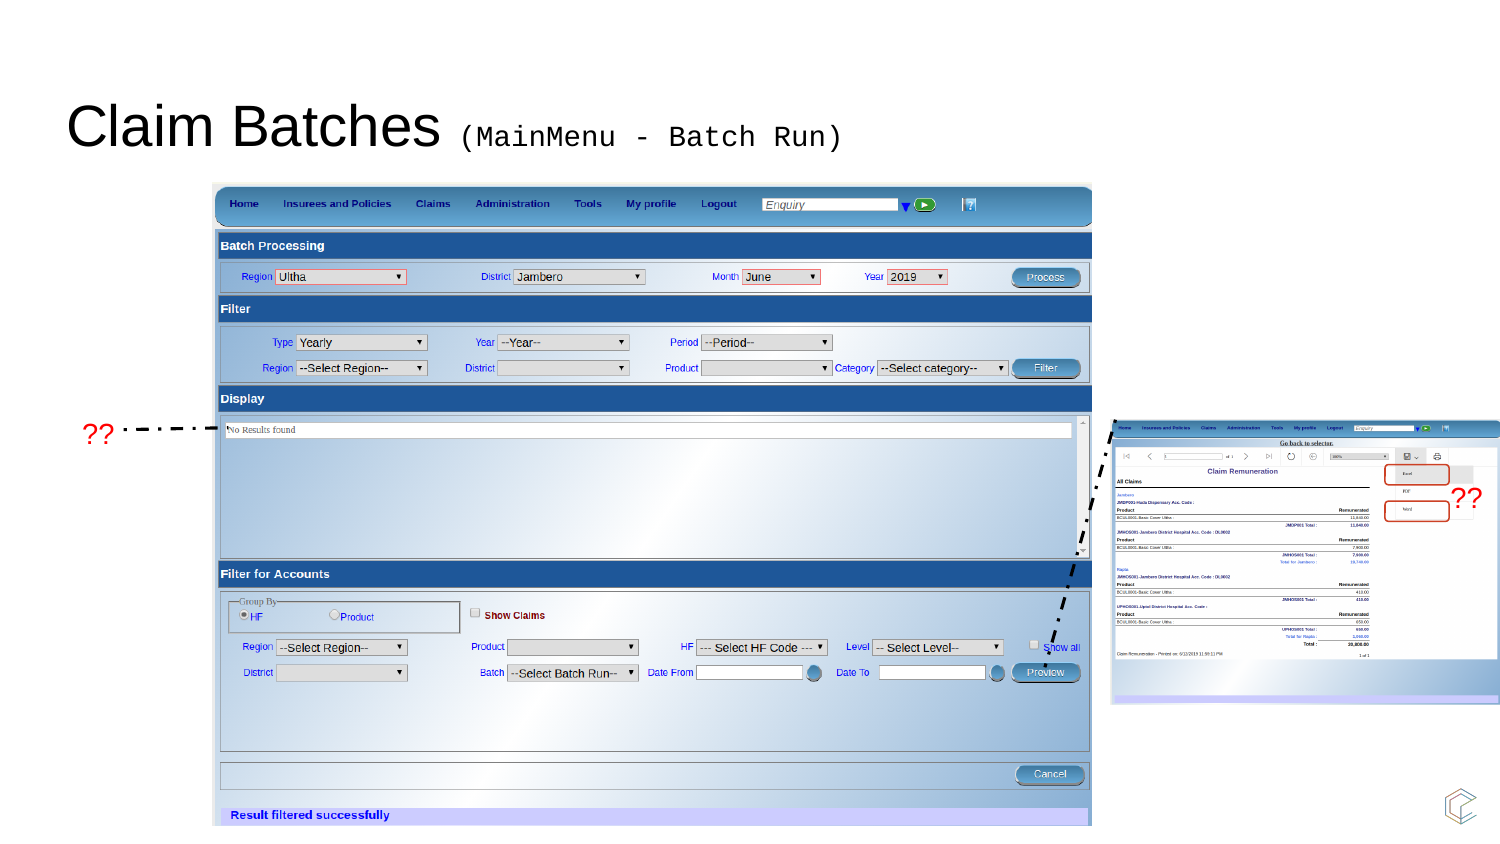

# Claim Batches (MainMenu - Batch Run)
??
??